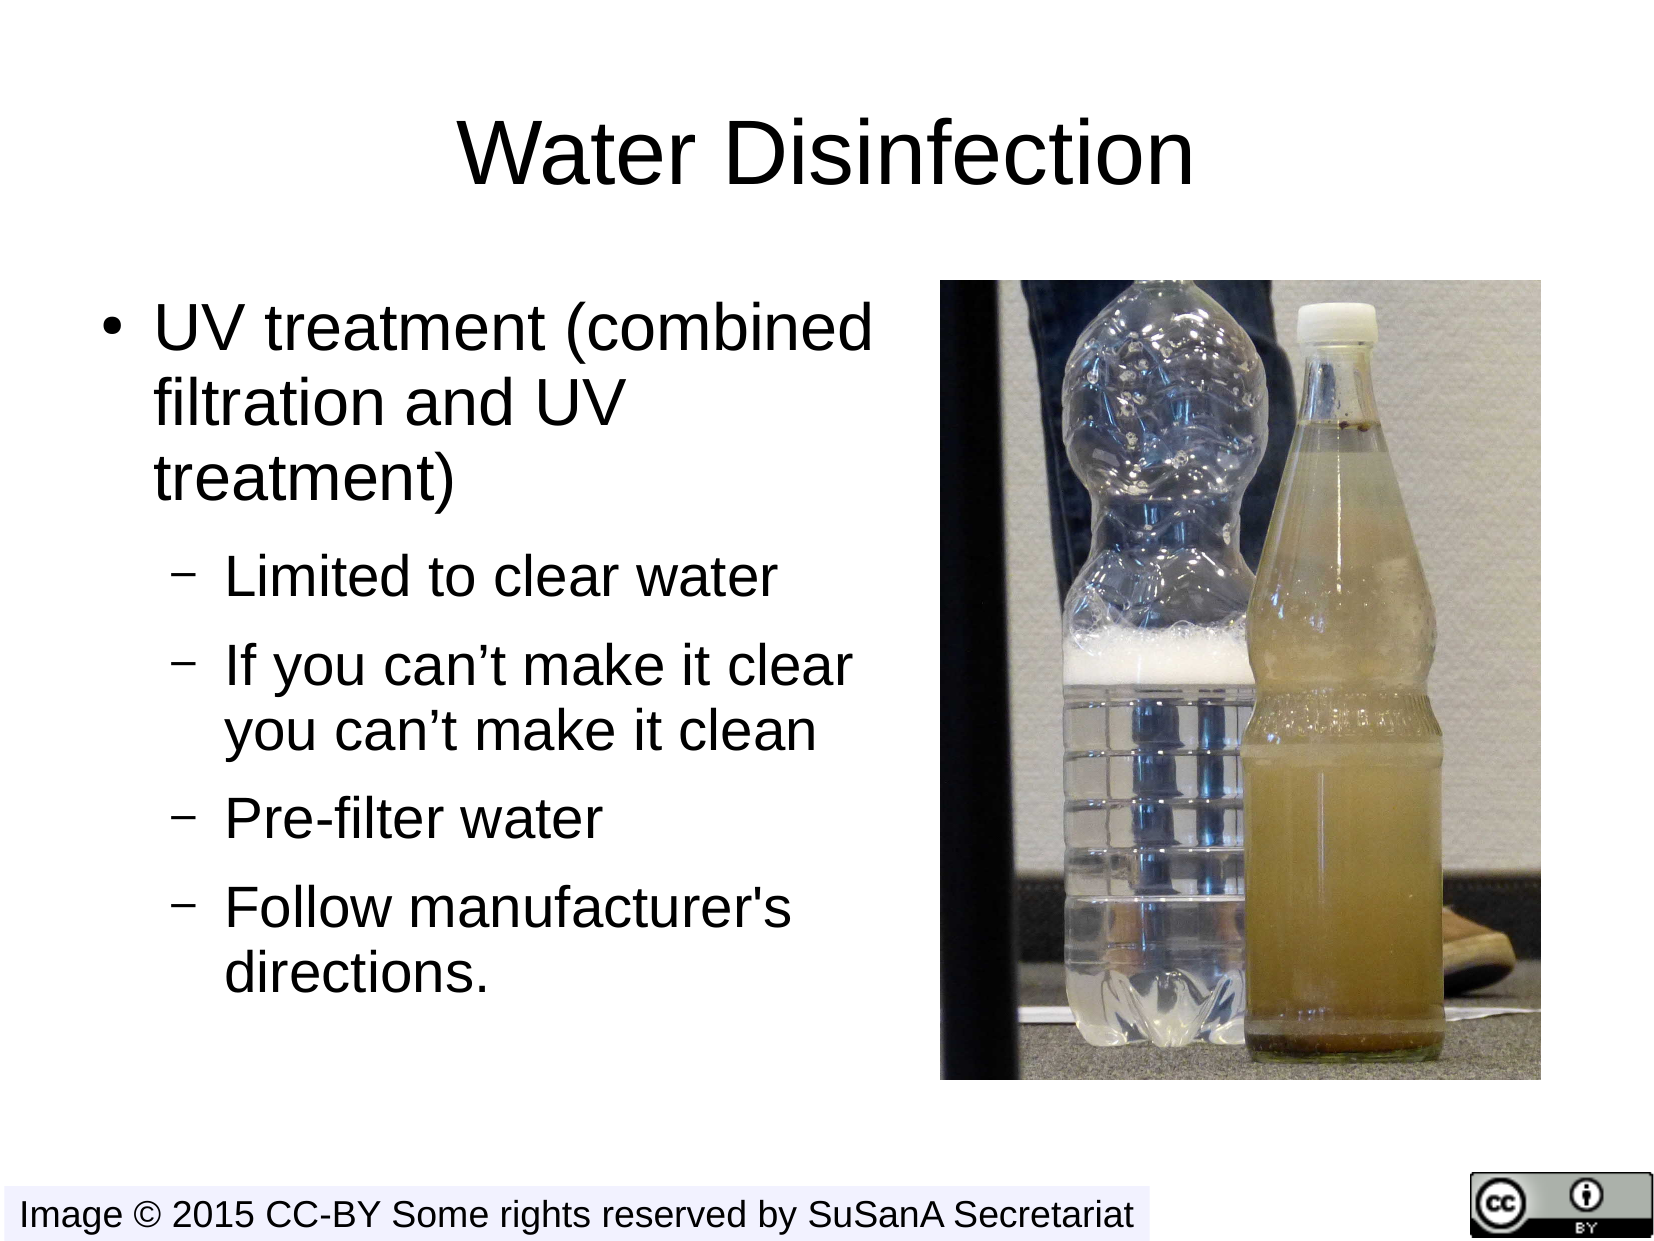

# Water Disinfection
UV treatment (combined filtration and UV treatment)
Limited to clear water
If you can’t make it clear you can’t make it clean
Pre-filter water
Follow manufacturer's directions.
Image © 2015 CC-BY Some rights reserved by SuSanA Secretariat